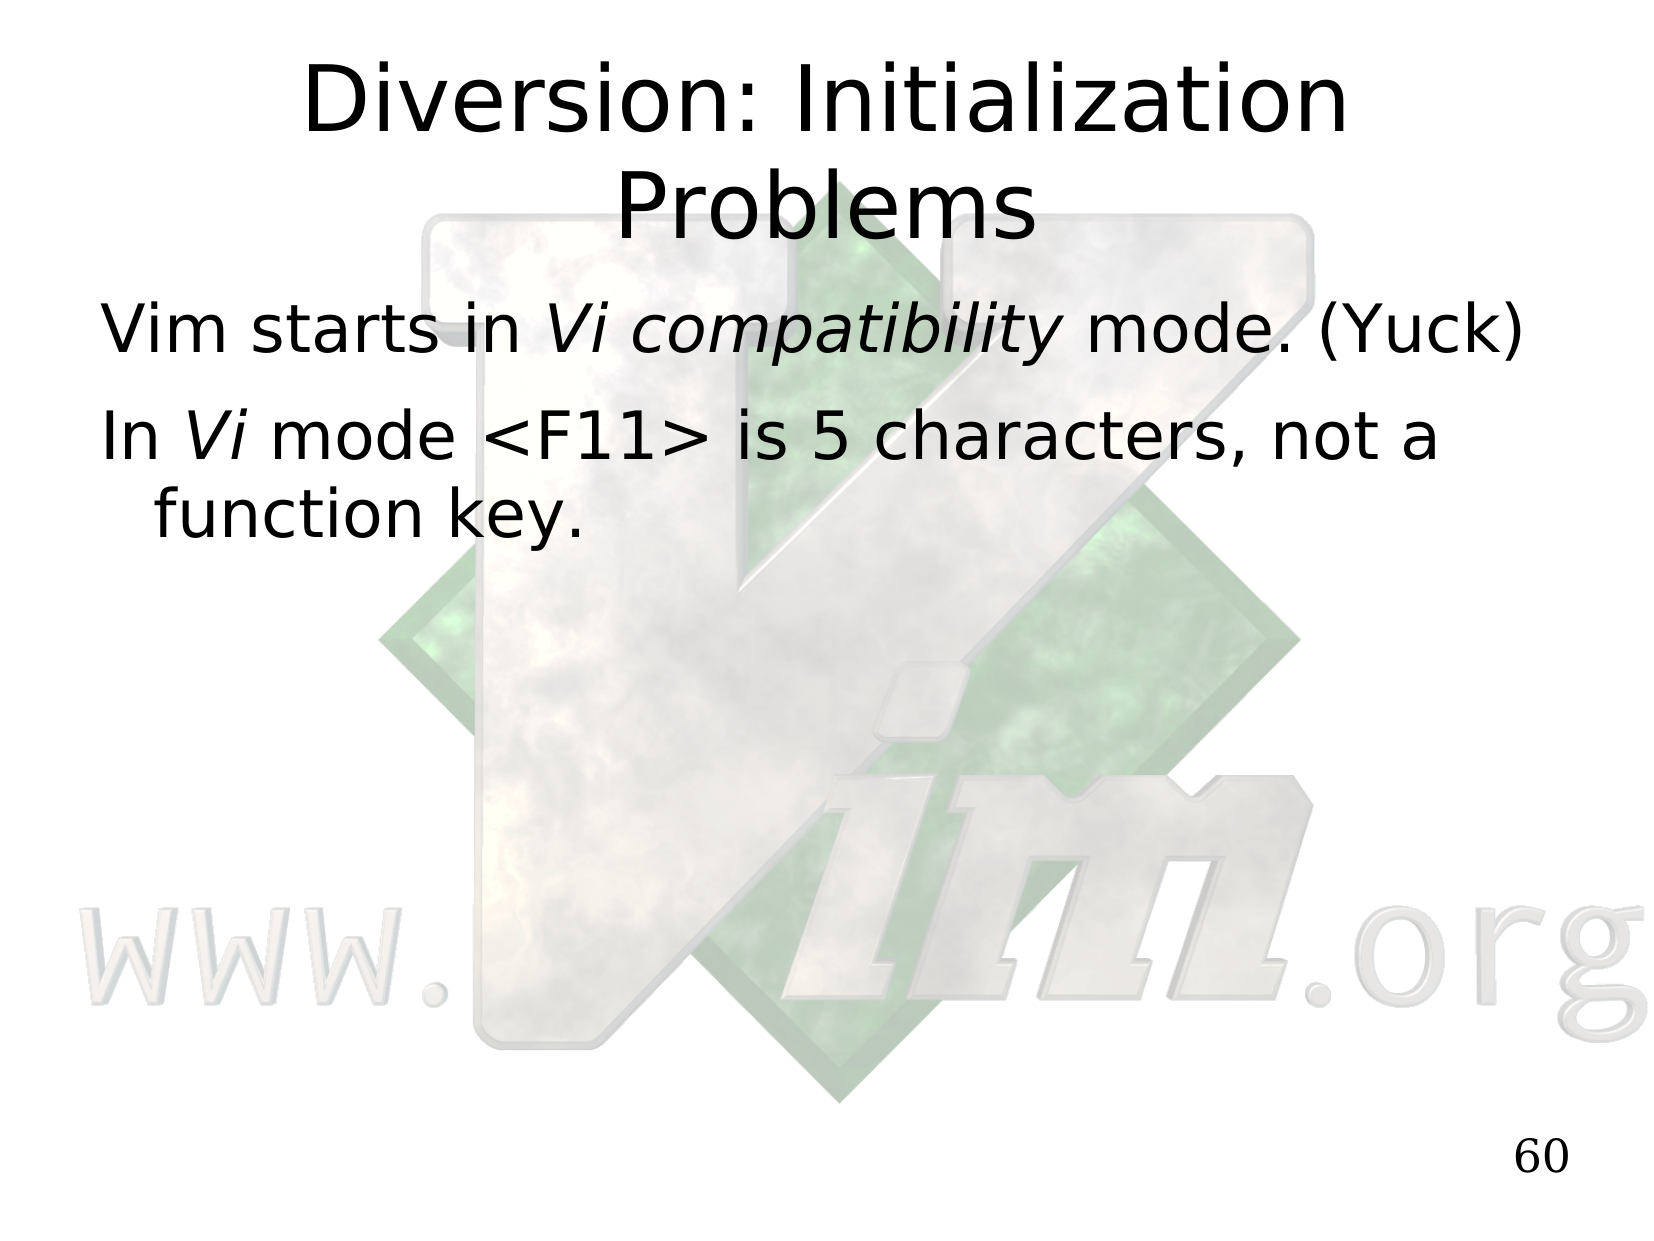

# Diversion: Initialization Problems
Vim starts in Vi compatibility mode. (Yuck)
In Vi mode <F11> is 5 characters, not a function key.
60